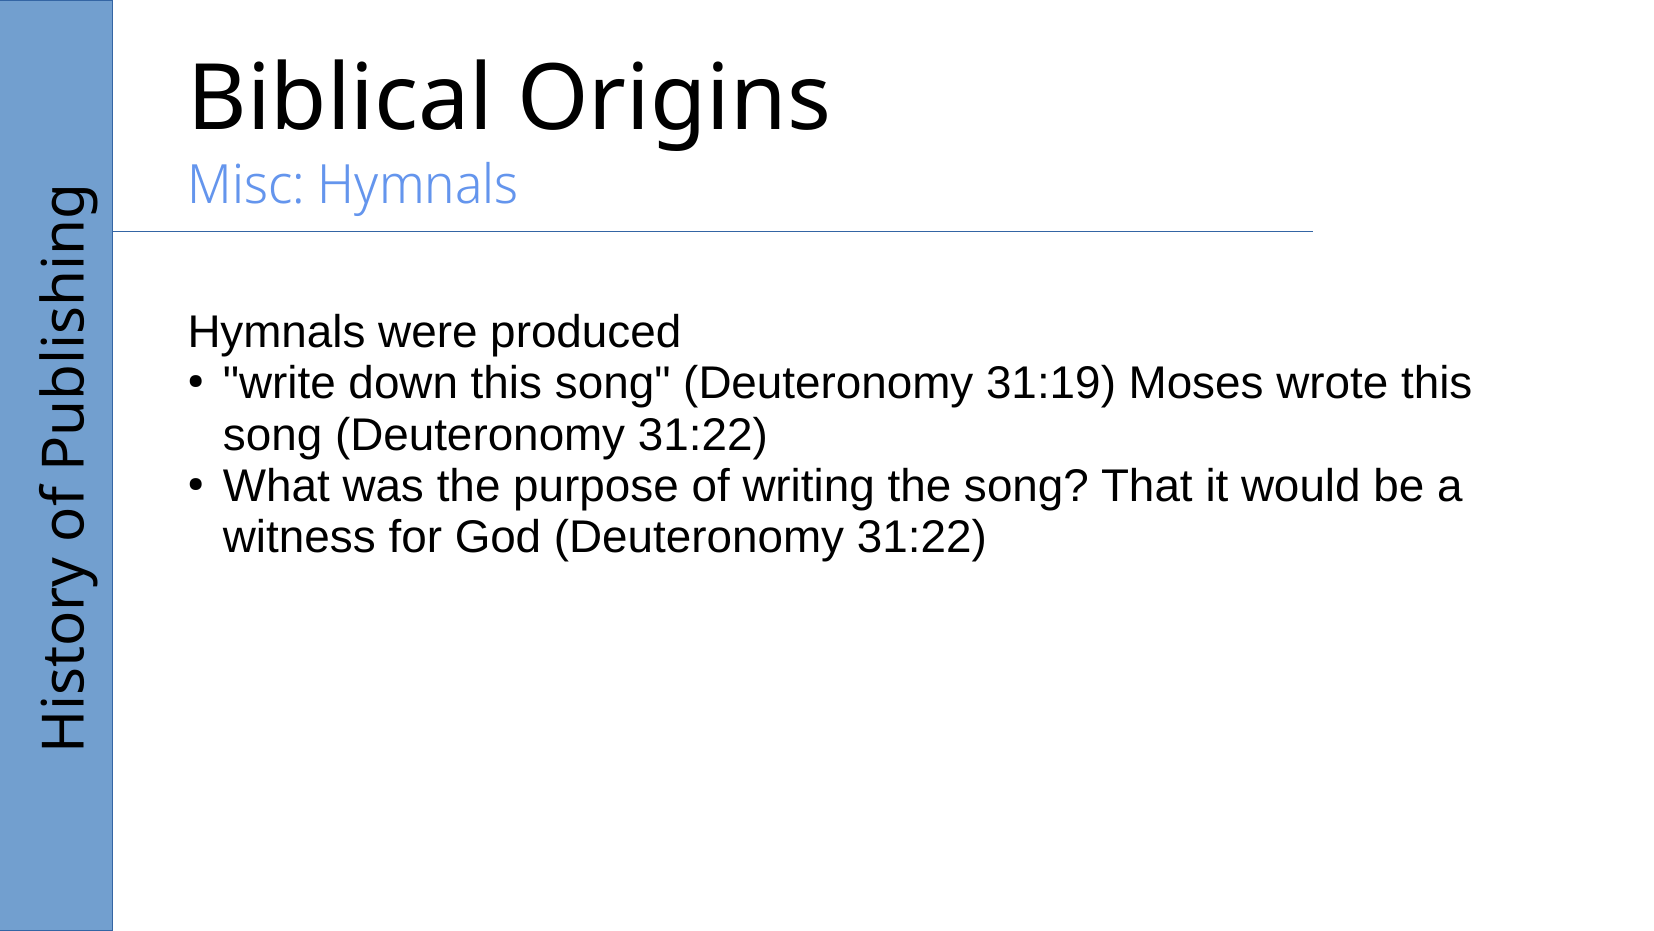

# Biblical Origins
Misc: Hymnals
Hymnals were produced
"write down this song" (Deuteronomy 31:19) Moses wrote this song (Deuteronomy 31:22)
What was the purpose of writing the song? That it would be a witness for God (Deuteronomy 31:22)
History of Publishing